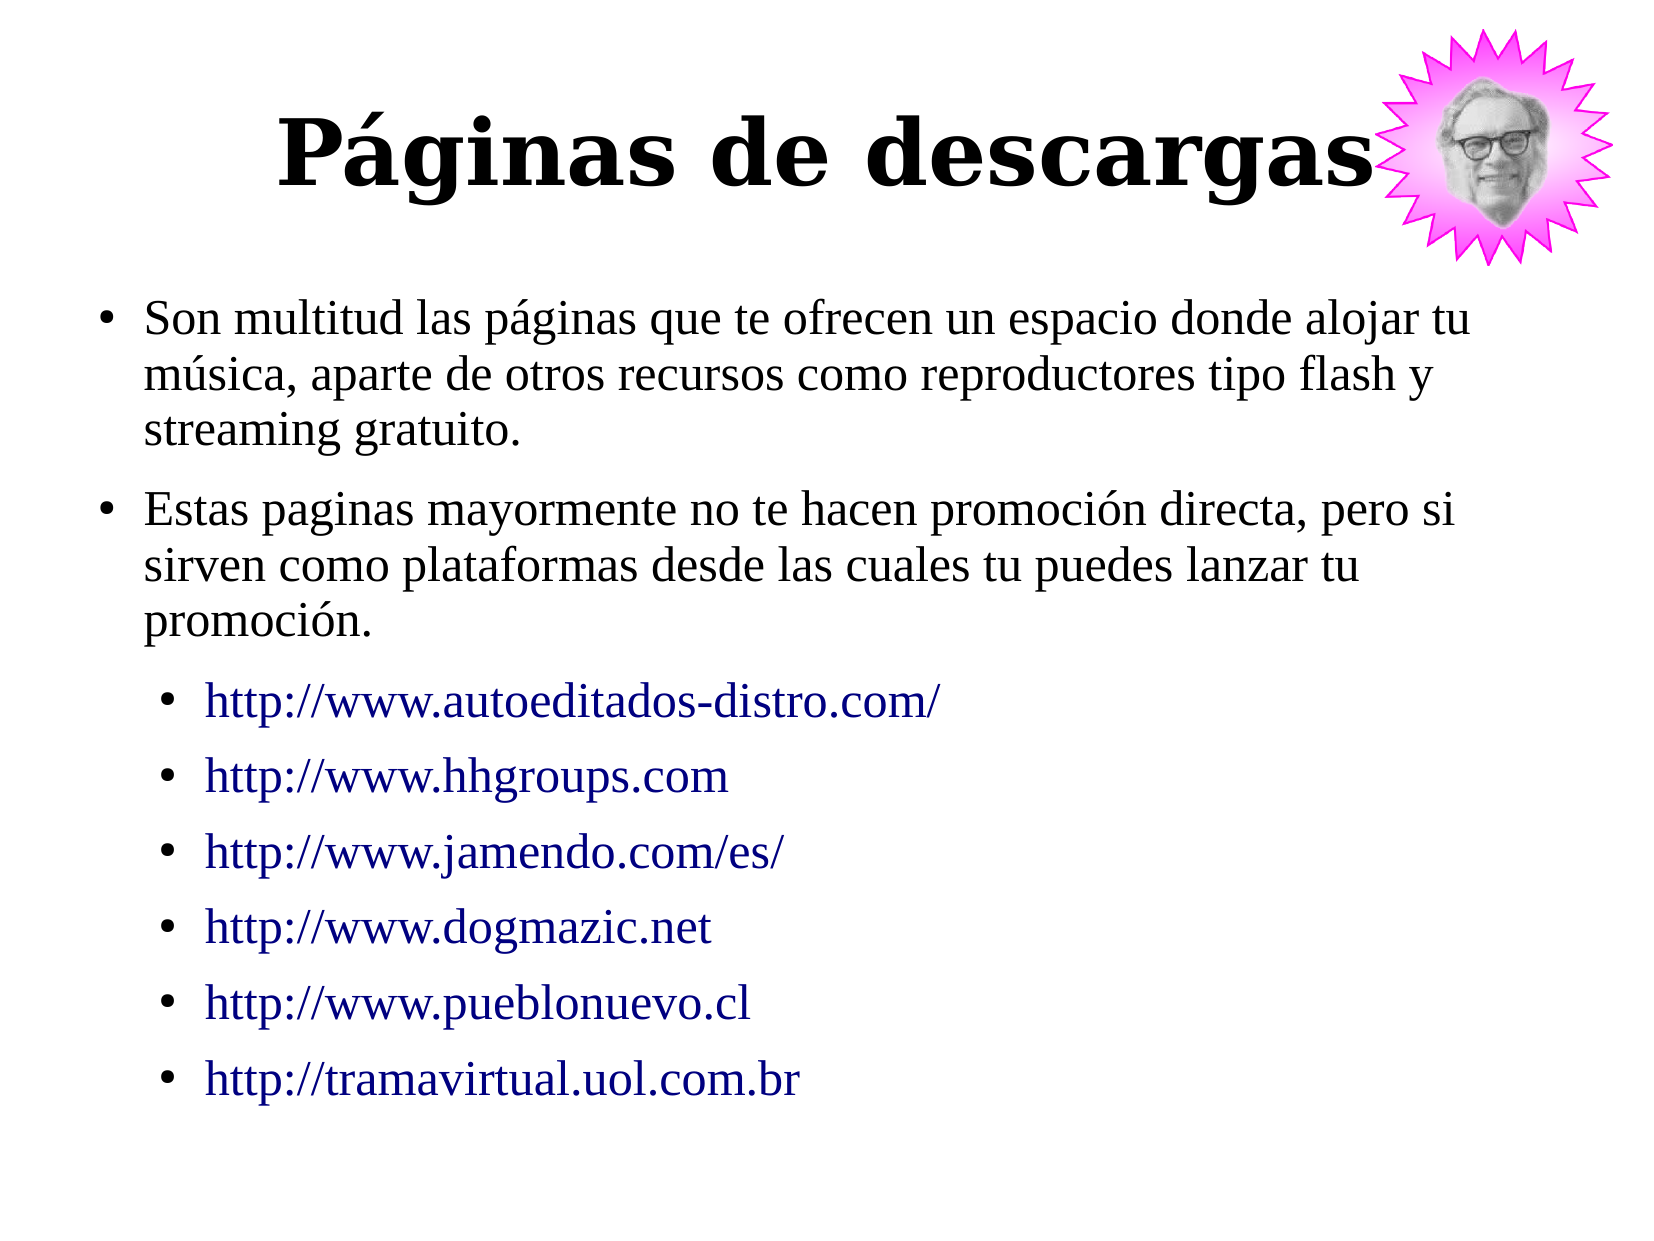

# Páginas de descargas
Son multitud las páginas que te ofrecen un espacio donde alojar tu música, aparte de otros recursos como reproductores tipo flash y streaming gratuito.
Estas paginas mayormente no te hacen promoción directa, pero si sirven como plataformas desde las cuales tu puedes lanzar tu promoción.
http://www.autoeditados-distro.com/
http://www.hhgroups.com
http://www.jamendo.com/es/
http://www.dogmazic.net
http://www.pueblonuevo.cl
http://tramavirtual.uol.com.br